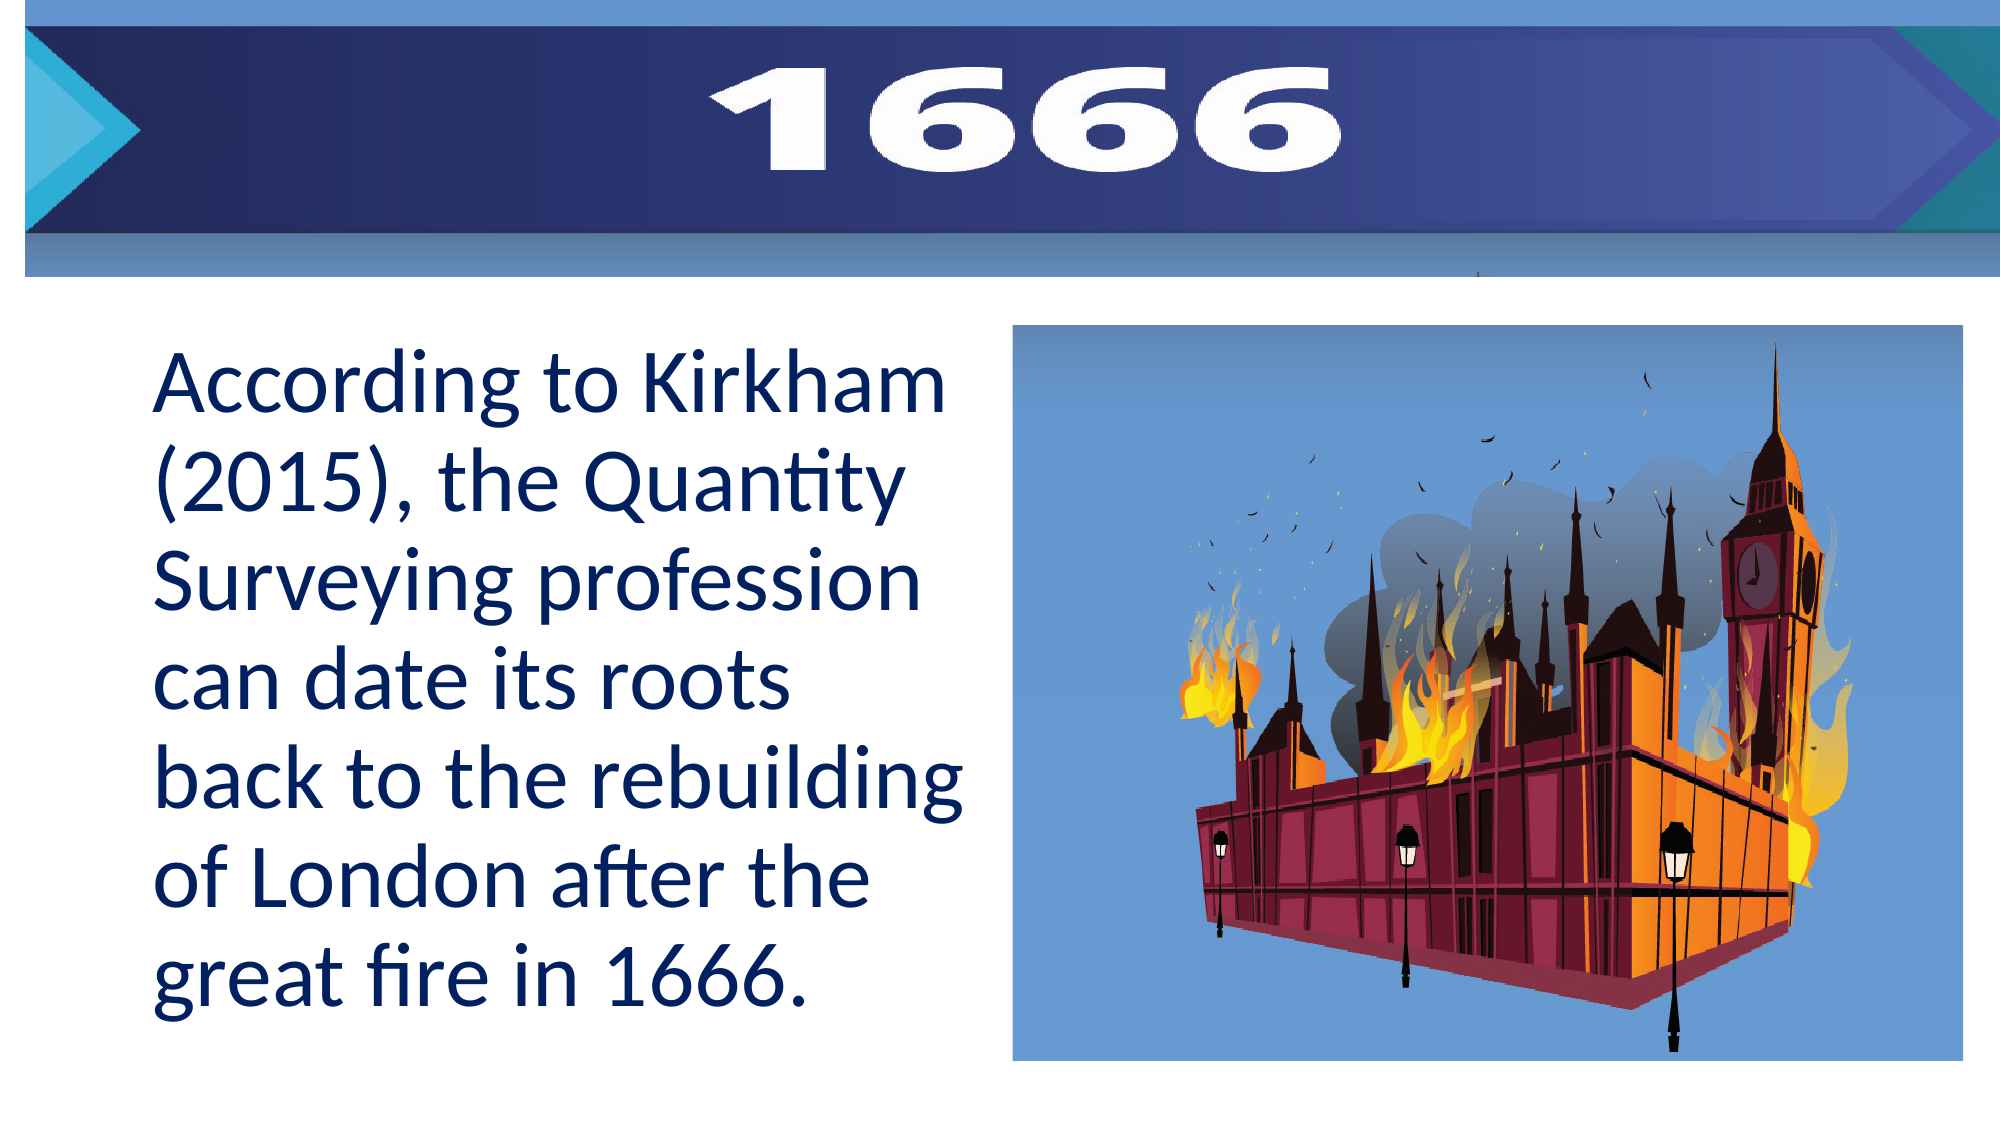

# According to Kirkham (2015), the Quantity Surveying profession can date its roots back to the rebuilding of London after the great fire in 1666.